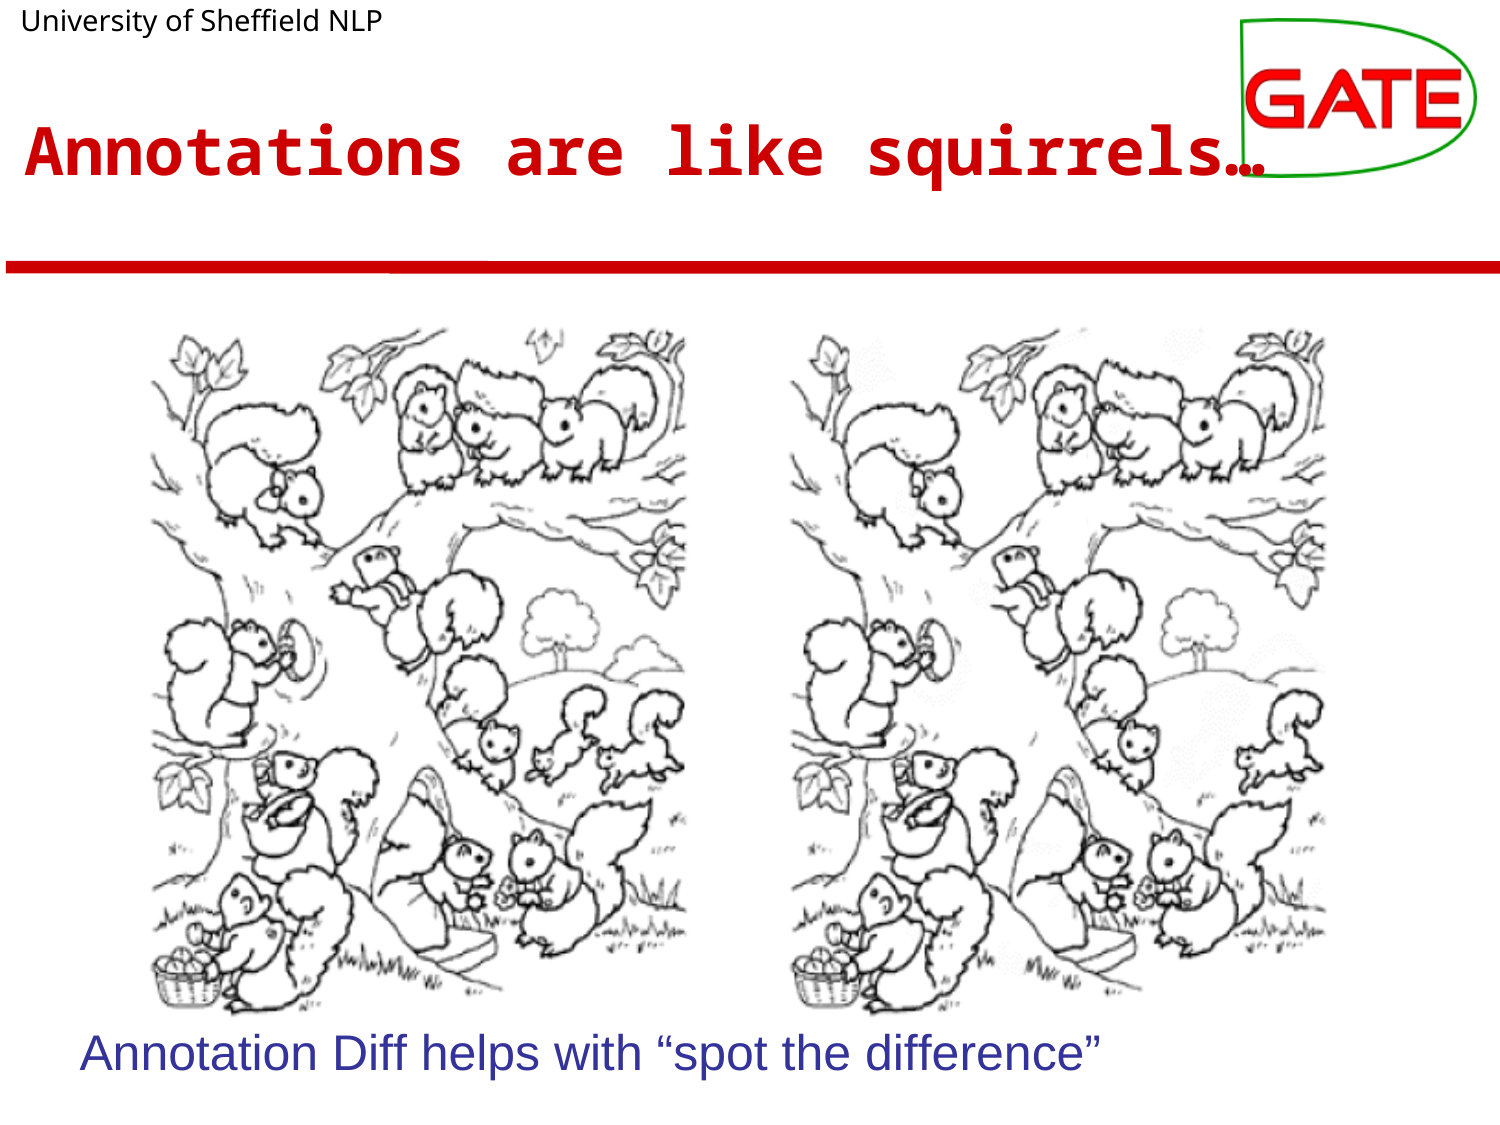

Annotations are like squirrels…
Annotation Diff helps with “spot the difference”